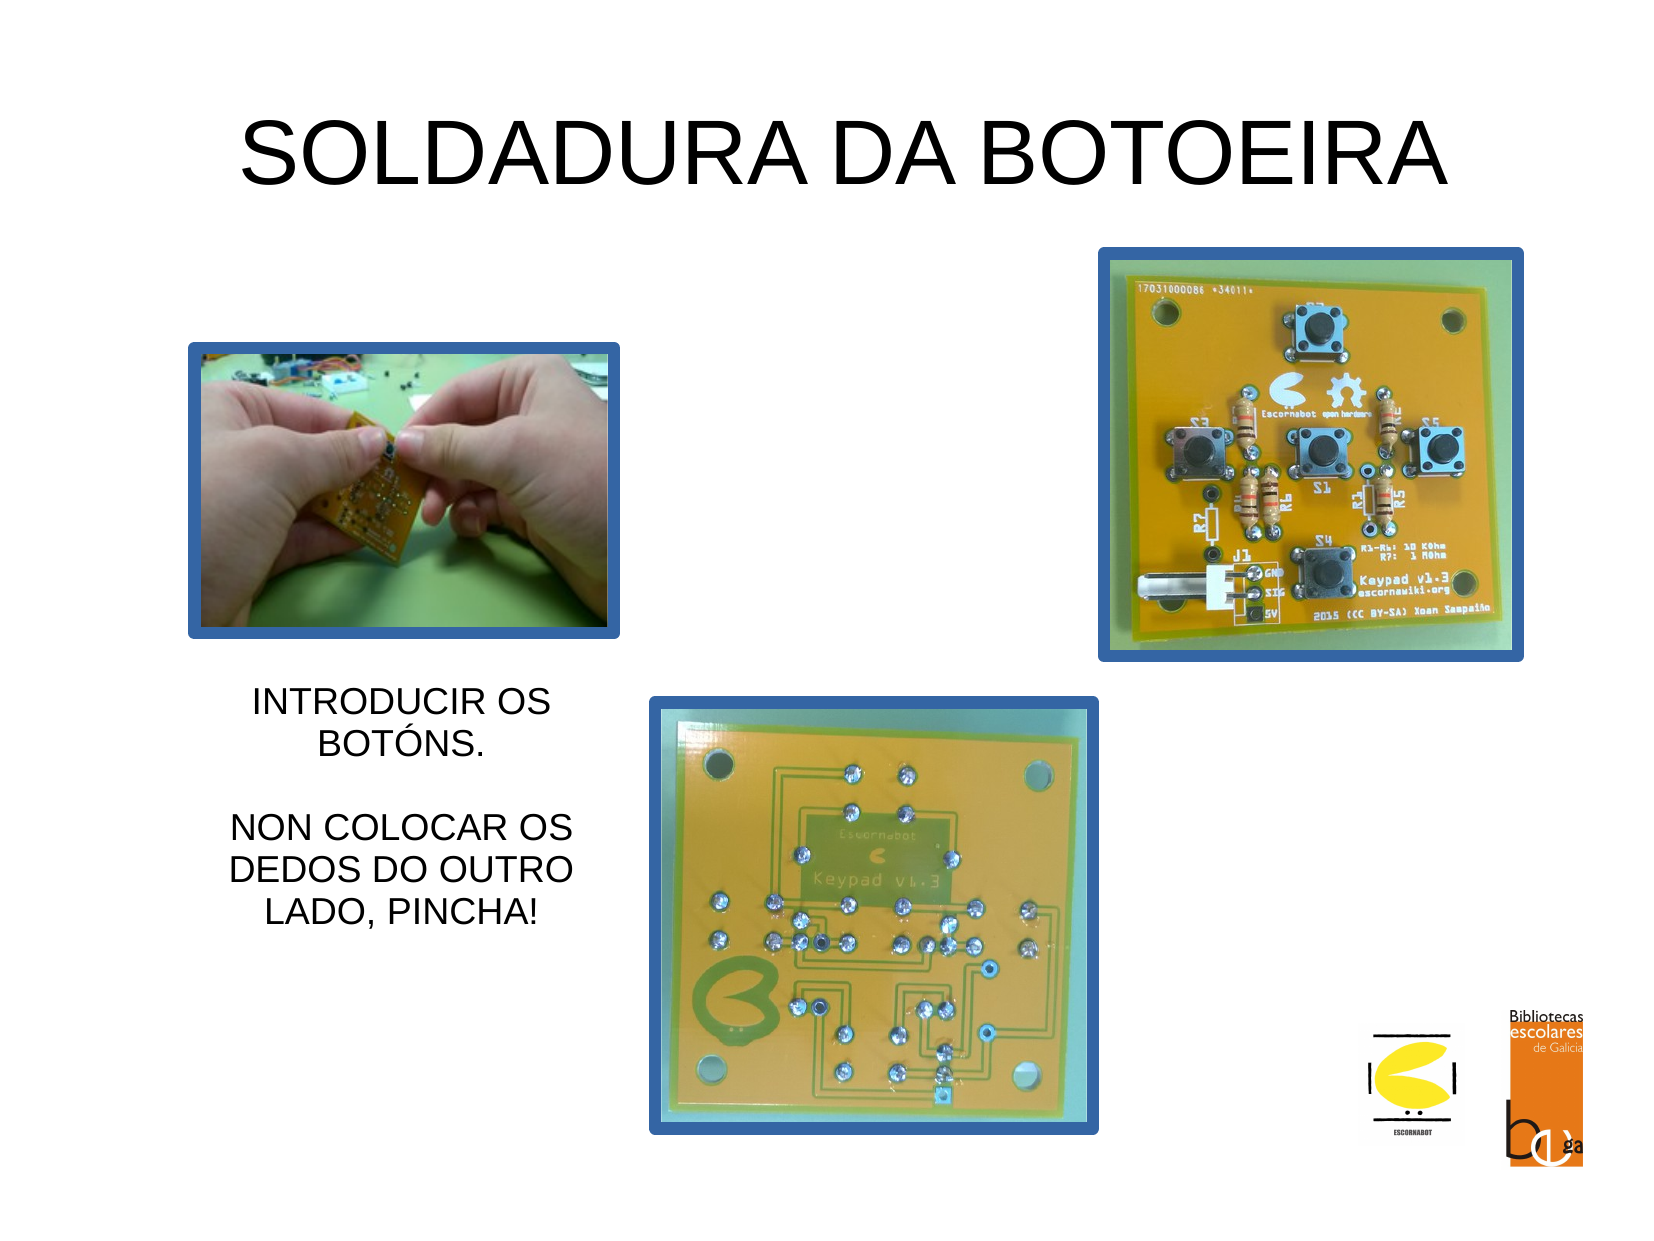

# SOLDADURA DA BOTOEIRA
INTRODUCIR OS BOTÓNS.
NON COLOCAR OS DEDOS DO OUTRO LADO, PINCHA!